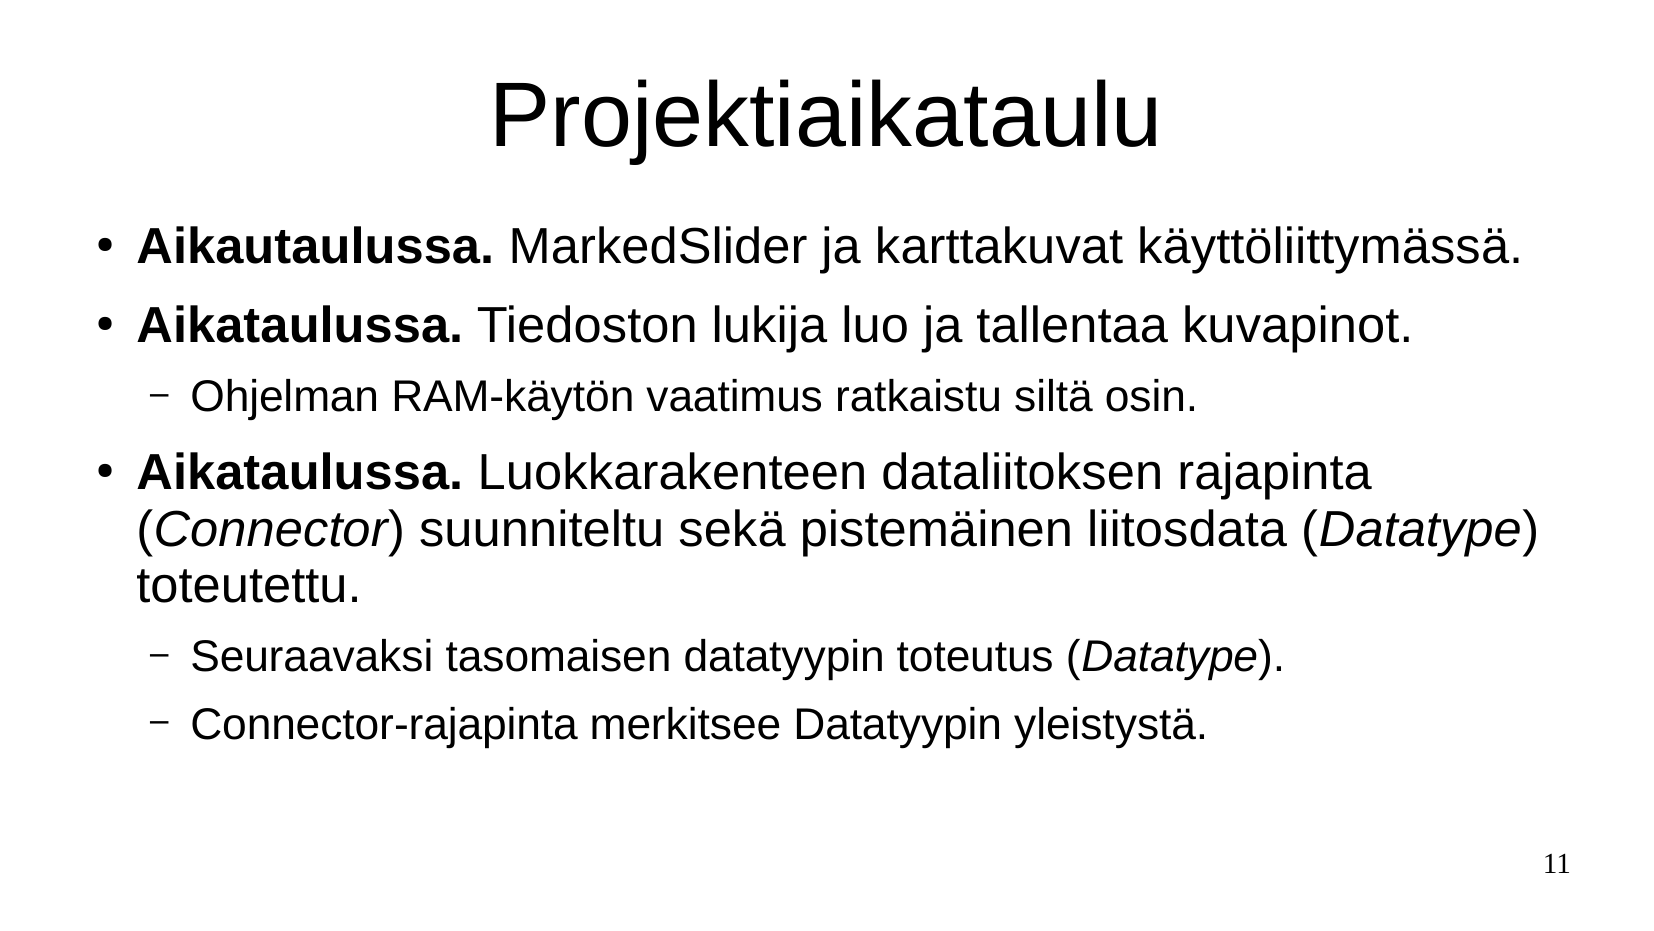

# Projektiaikataulu
Aikautaulussa. MarkedSlider ja karttakuvat käyttöliittymässä.
Aikataulussa. Tiedoston lukija luo ja tallentaa kuvapinot.
Ohjelman RAM-käytön vaatimus ratkaistu siltä osin.
Aikataulussa. Luokkarakenteen dataliitoksen rajapinta (Connector) suunniteltu sekä pistemäinen liitosdata (Datatype) toteutettu.
Seuraavaksi tasomaisen datatyypin toteutus (Datatype).
Connector-rajapinta merkitsee Datatyypin yleistystä.
11